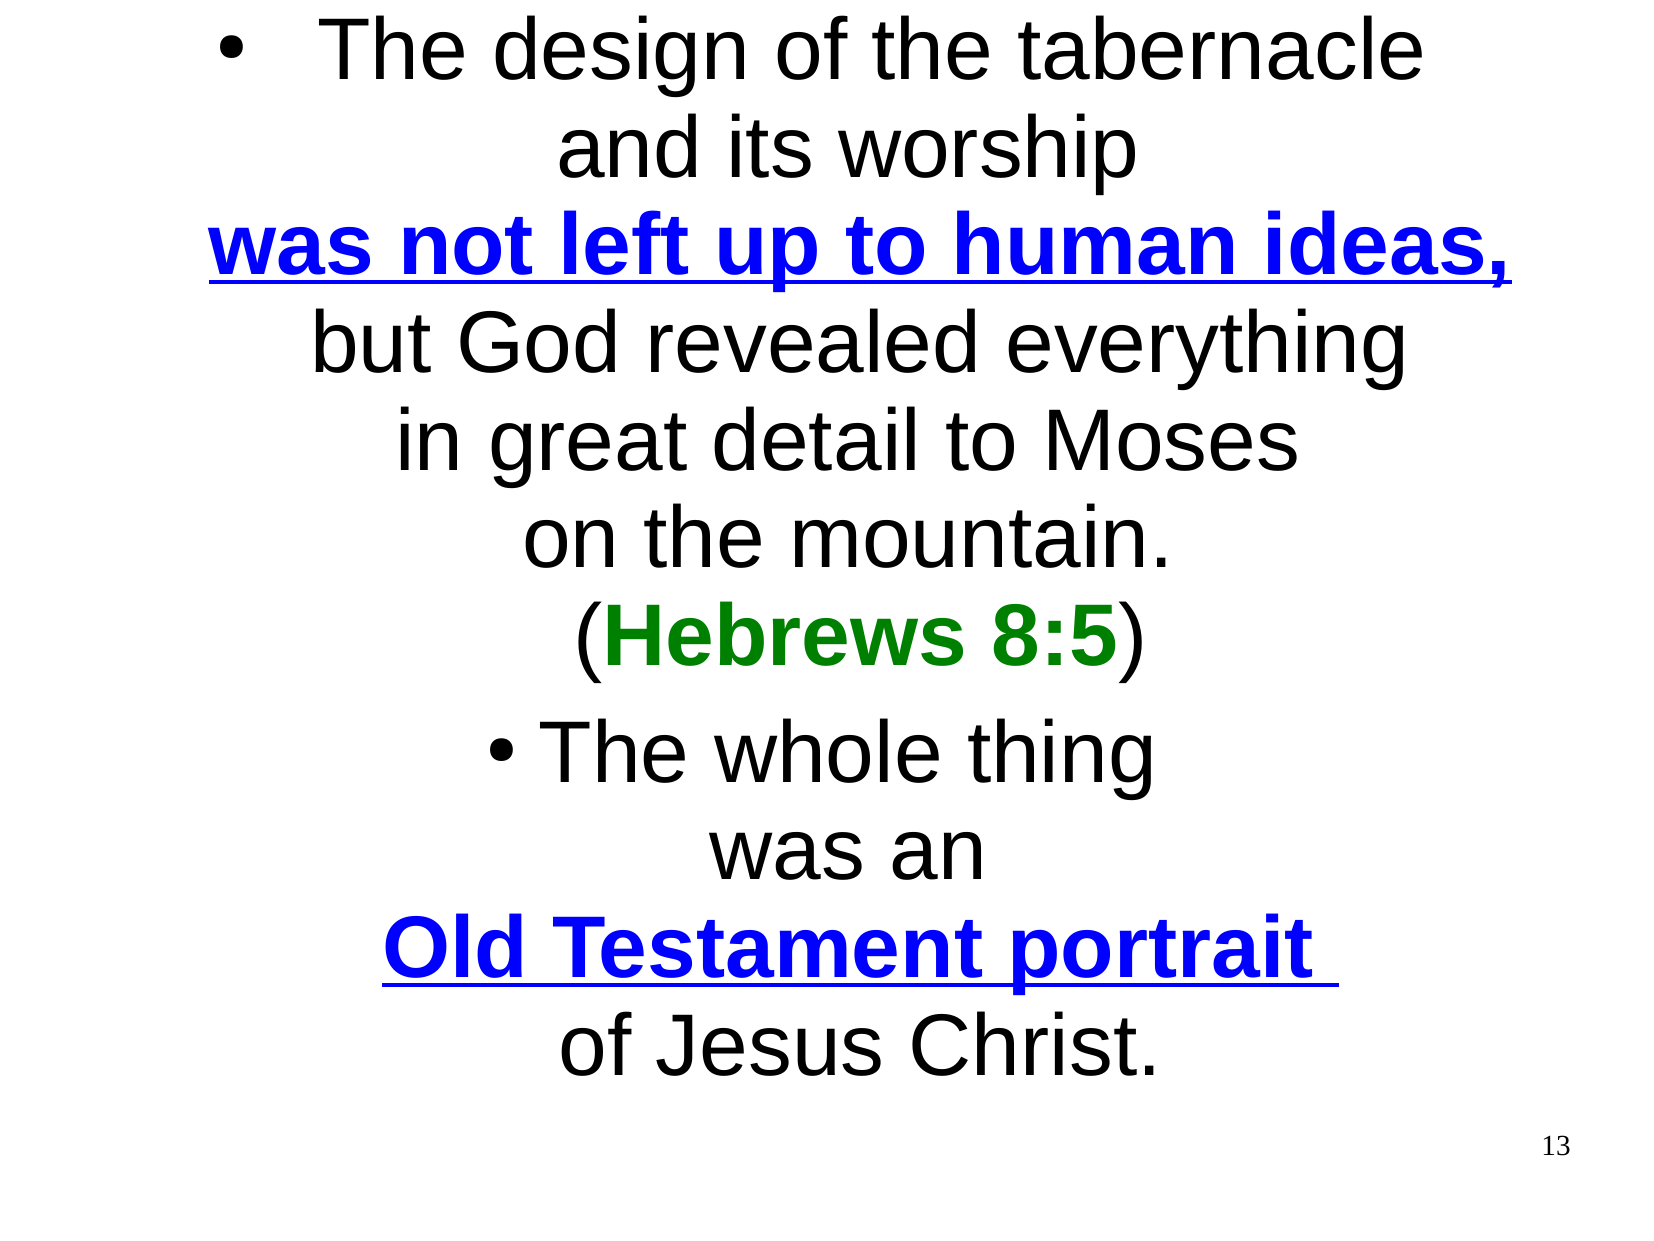

# The design of the tabernacle and its worship was not left up to human ideas, but God revealed everything in great detail to Moses on the mountain. (Hebrews 8:5)
The whole thing
was an
Old Testament portrait
of Jesus Christ.
13